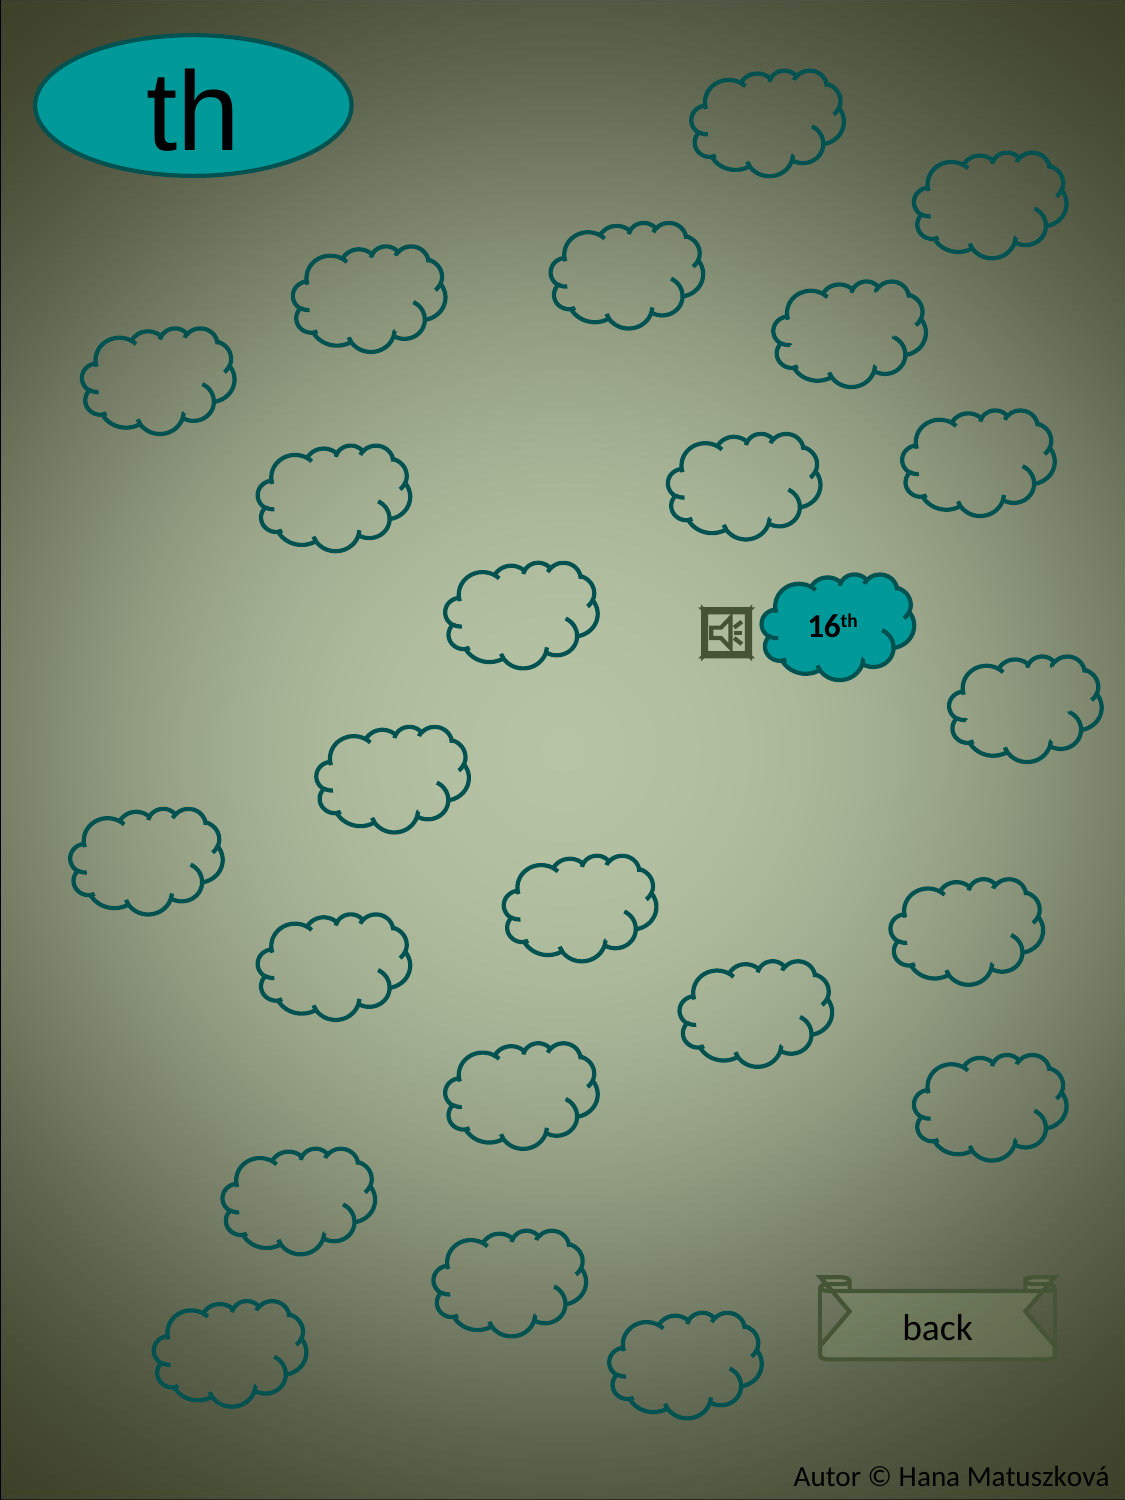

th
16th
back
Autor © Hana Matuszková